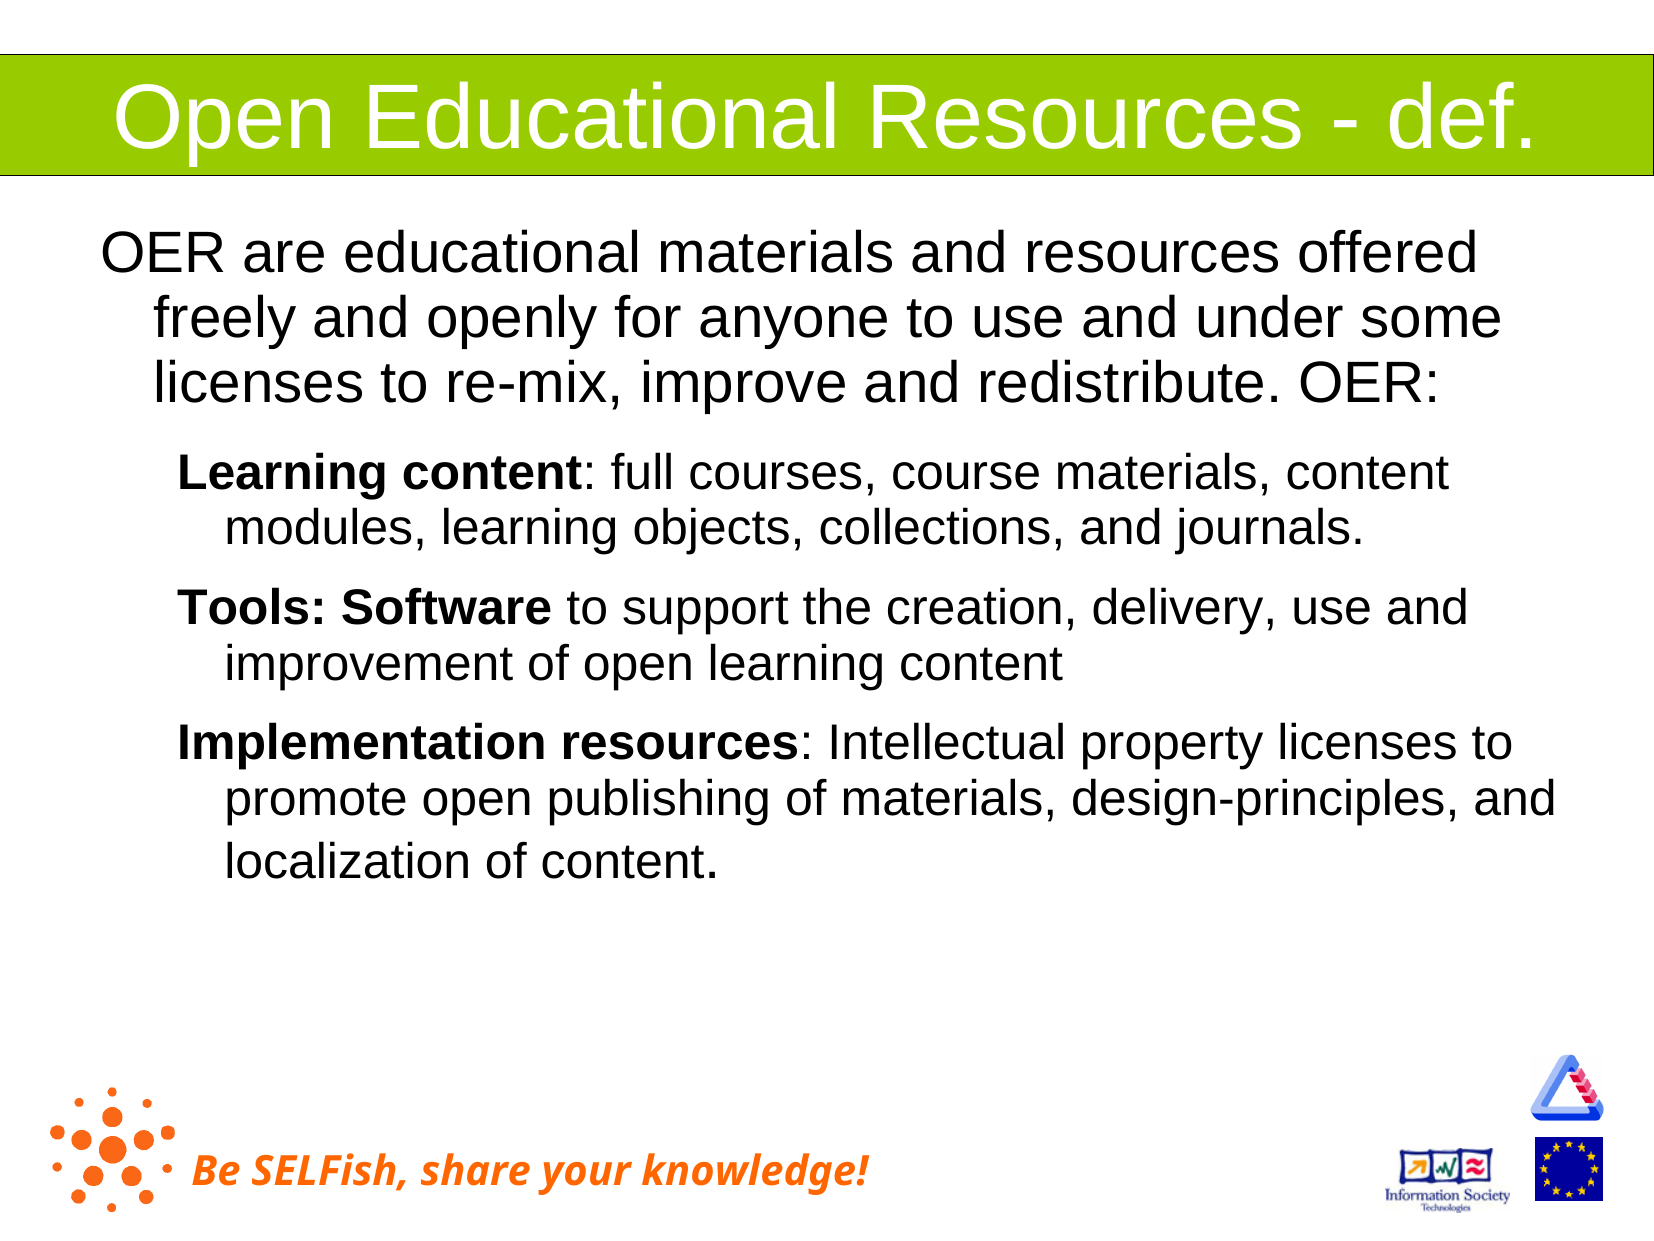

# Open Educational Resources - def.
OER are educational materials and resources offered freely and openly for anyone to use and under some licenses to re-mix, improve and redistribute. OER:
Learning content: full courses, course materials, content modules, learning objects, collections, and journals.
Tools: Software to support the creation, delivery, use and improvement of open learning content
Implementation resources: Intellectual property licenses to promote open publishing of materials, design-principles, and localization of content.